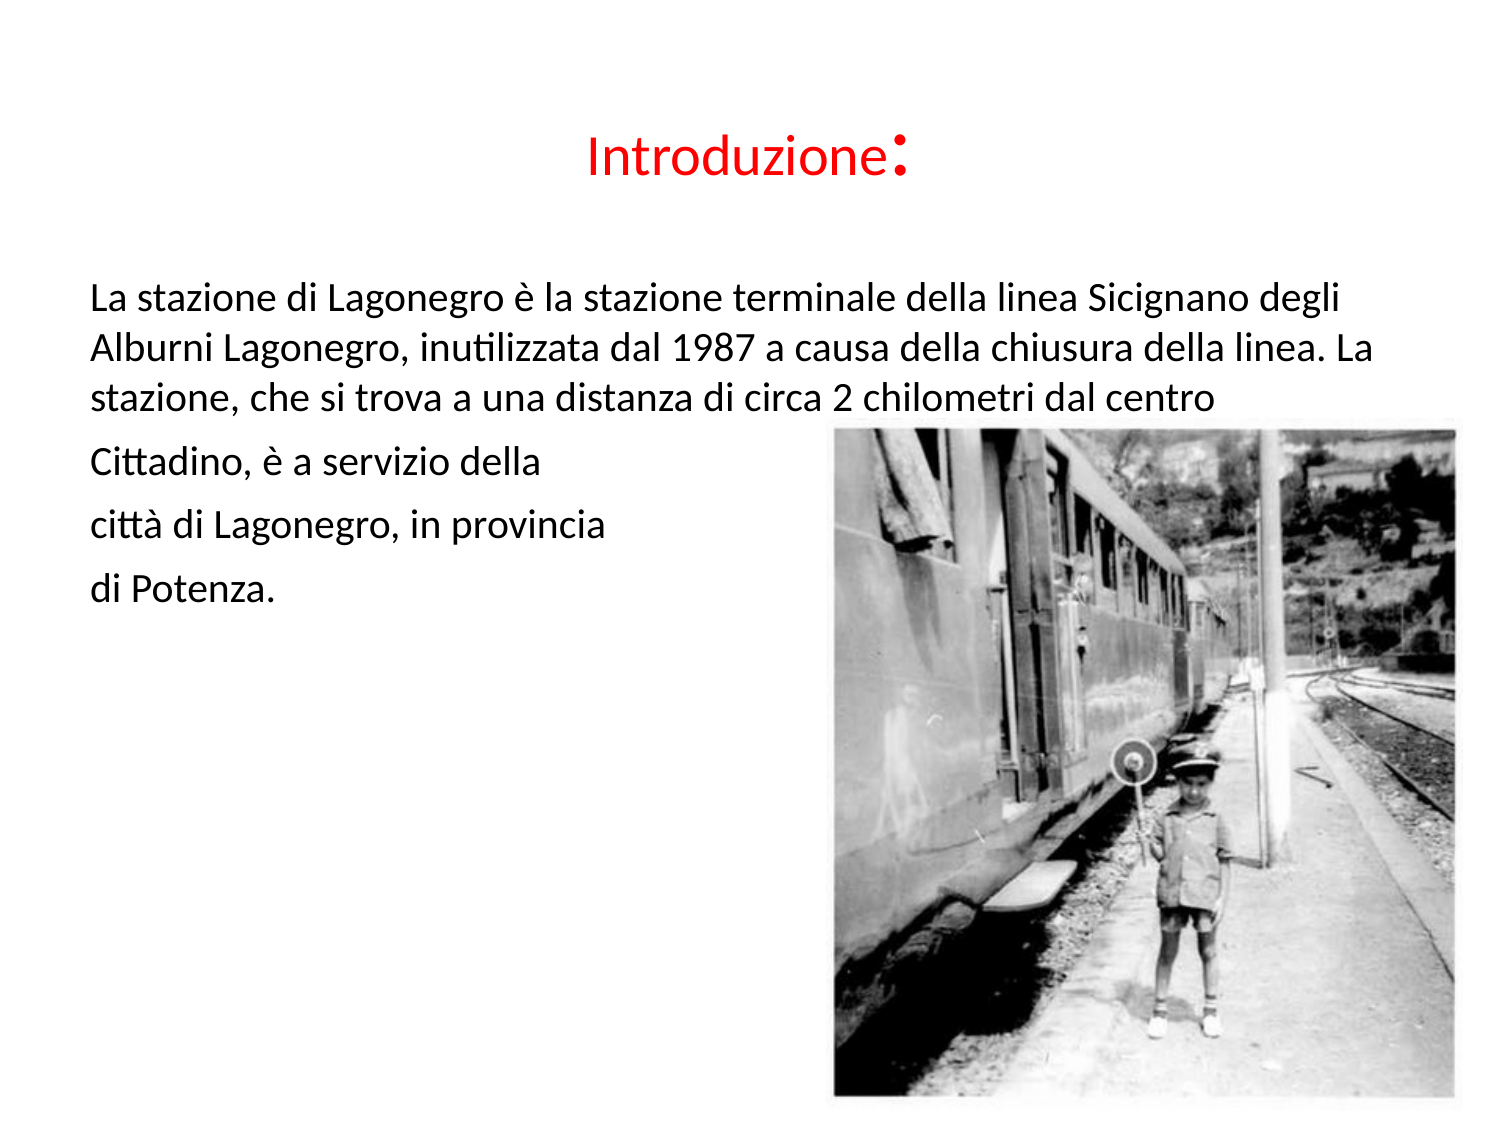

# Introduzione:
La stazione di Lagonegro è la stazione terminale della linea Sicignano degli Alburni Lagonegro, inutilizzata dal 1987 a causa della chiusura della linea. La stazione, che si trova a una distanza di circa 2 chilometri dal centro
Cittadino, è a servizio della
città di Lagonegro, in provincia
di Potenza.